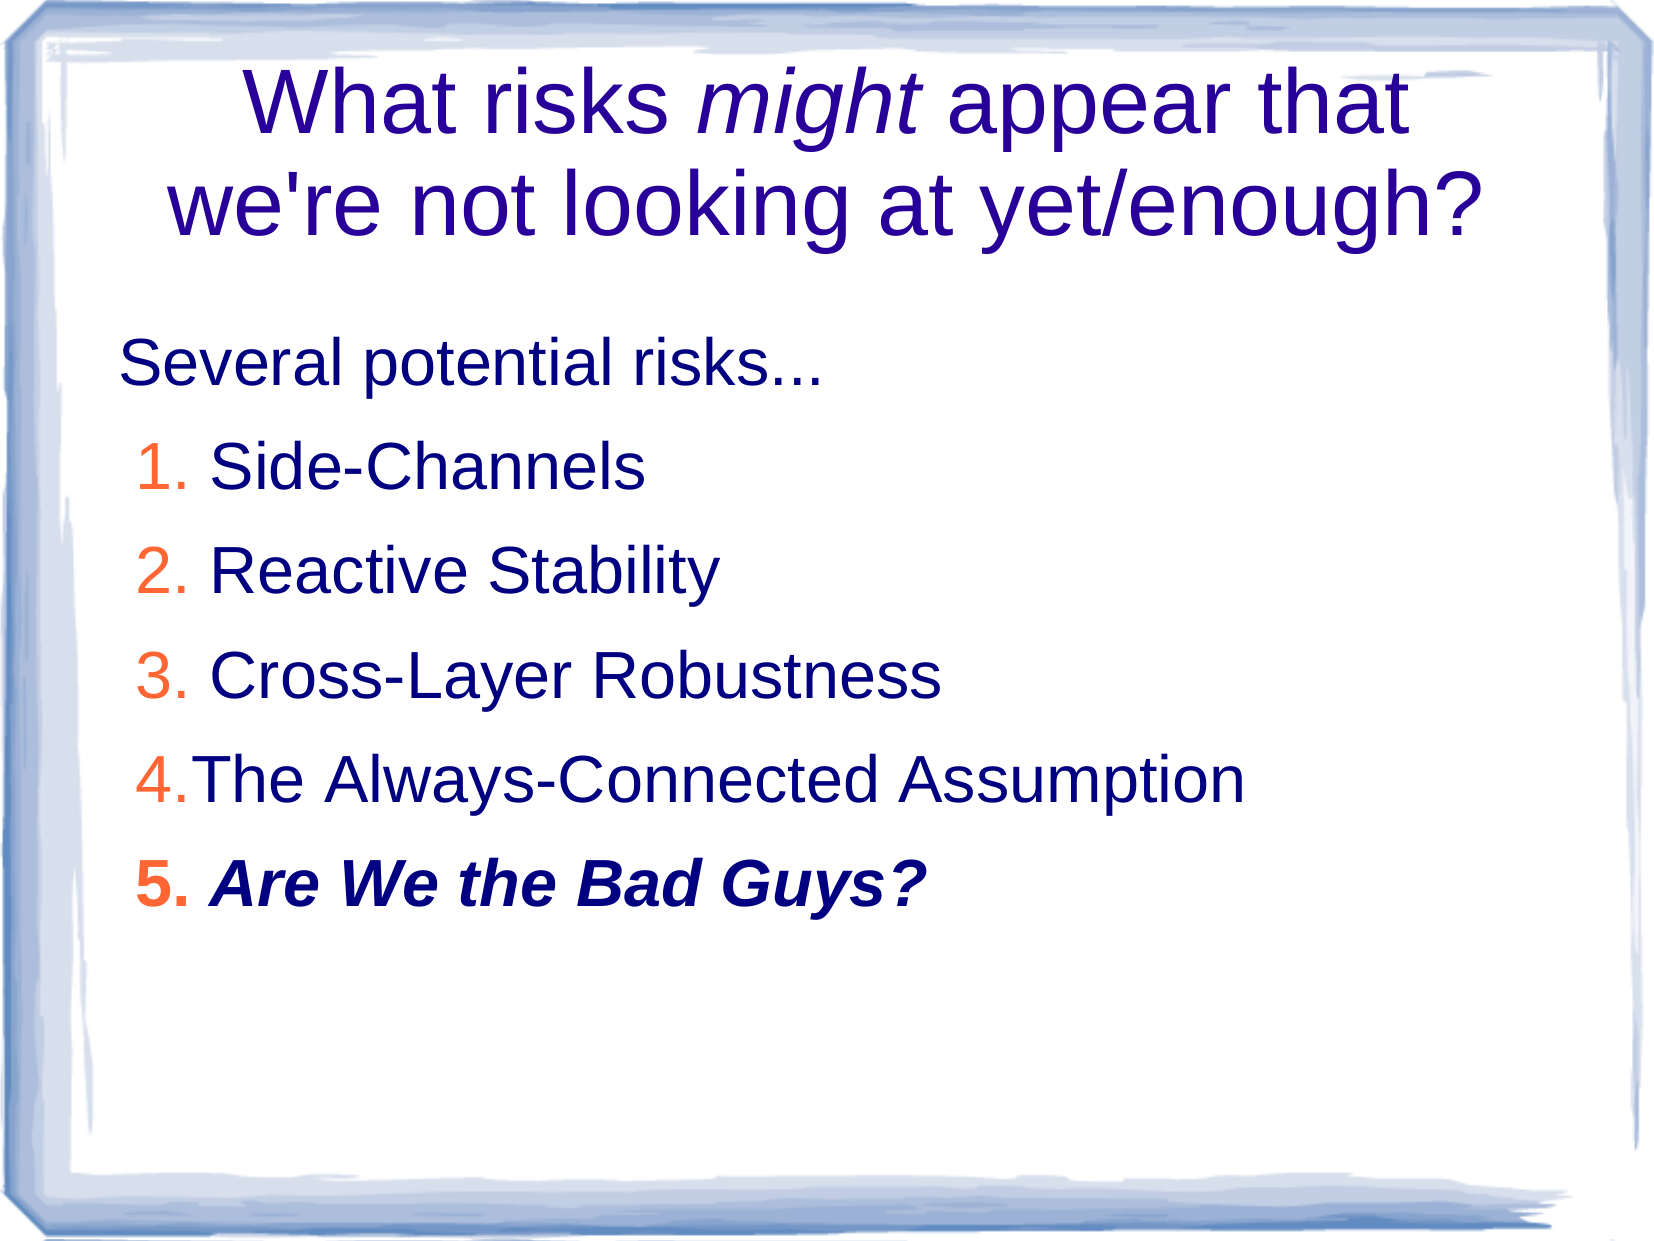

# What risks might appear that we're not looking at yet/enough?
Several potential risks...
 Side-Channels
 Reactive Stability
 Cross-Layer Robustness
The Always-Connected Assumption
 Are We the Bad Guys?